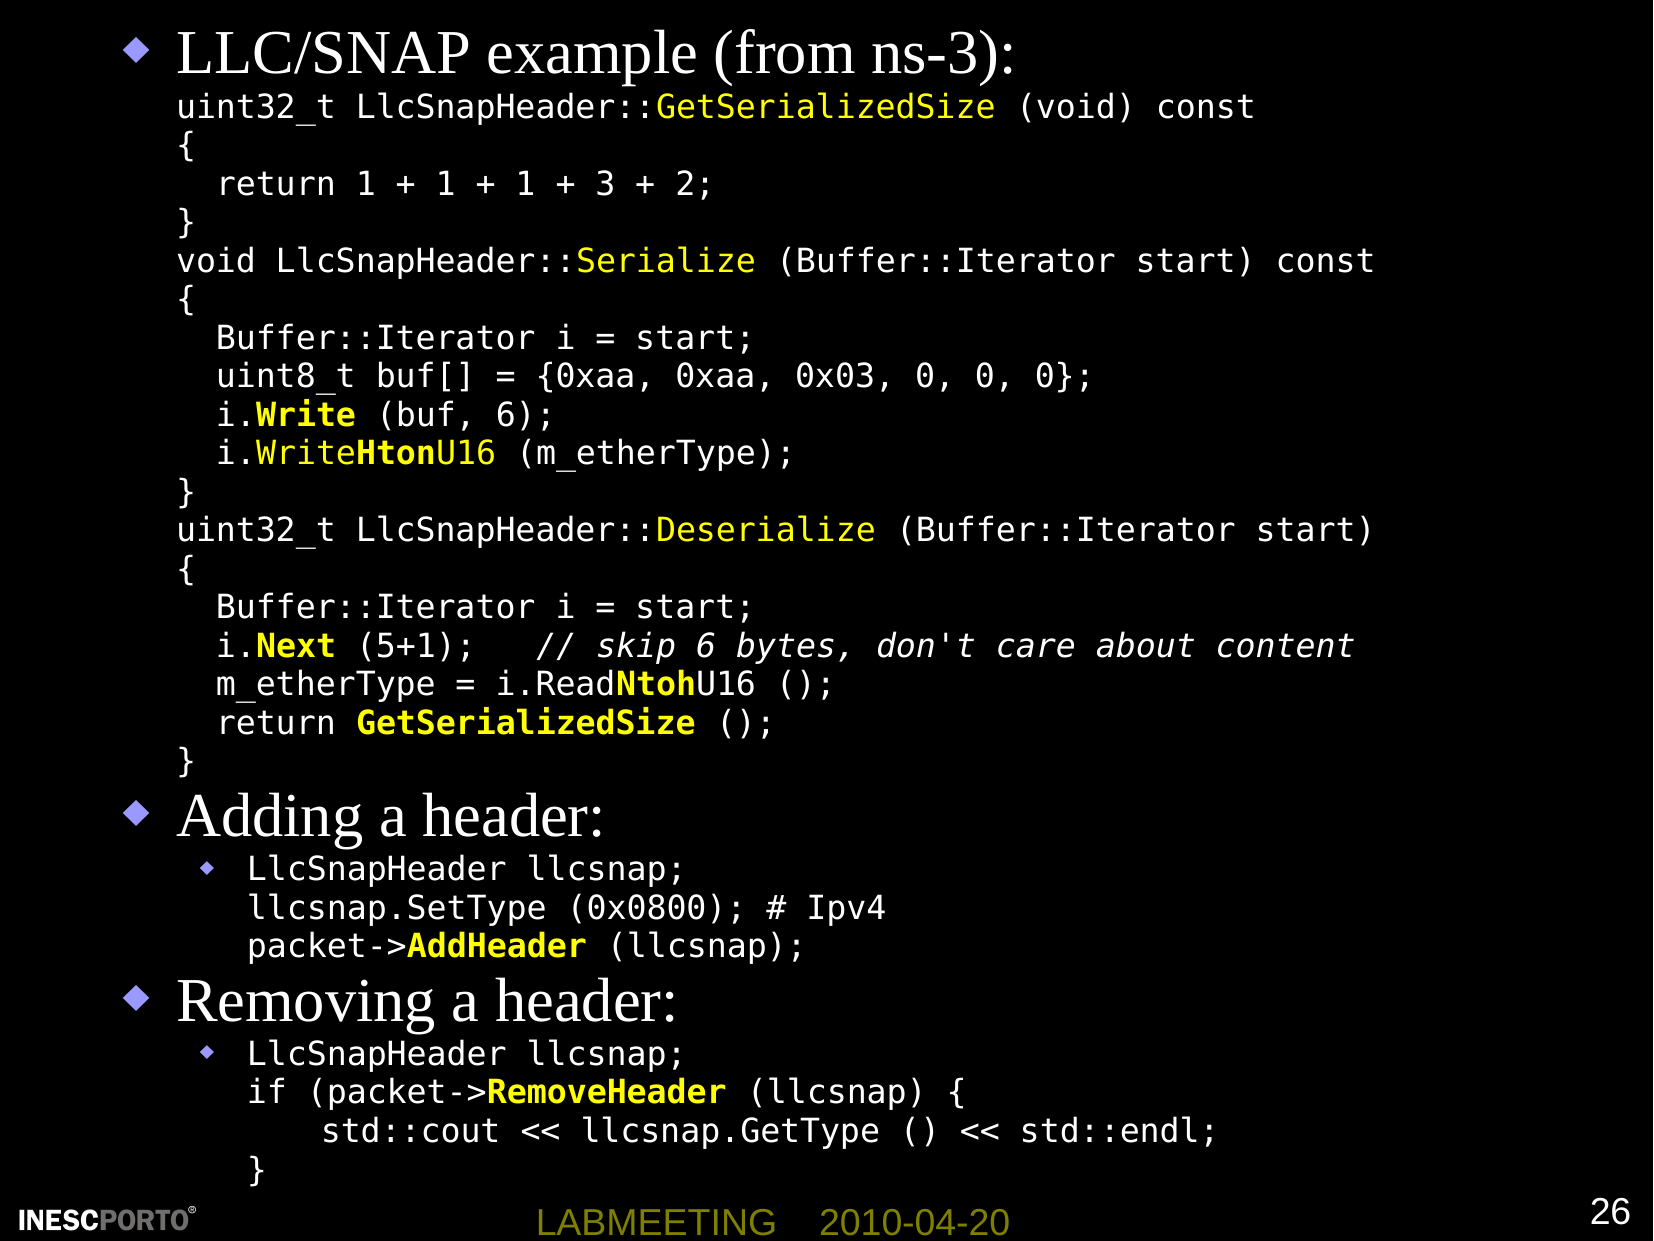

# LLC/SNAP example (from ns-3): uint32_t LlcSnapHeader::GetSerializedSize (void) const { return 1 + 1 + 1 + 3 + 2; } void LlcSnapHeader::Serialize (Buffer::Iterator start) const { Buffer::Iterator i = start; uint8_t buf[] = {0xaa, 0xaa, 0x03, 0, 0, 0}; i.Write (buf, 6); i.WriteHtonU16 (m_etherType); } uint32_t LlcSnapHeader::Deserialize (Buffer::Iterator start) { Buffer::Iterator i = start; i.Next (5+1); // skip 6 bytes, don't care about content m_etherType = i.ReadNtohU16 (); return GetSerializedSize (); }
Adding a header:
LlcSnapHeader llcsnap;
llcsnap.SetType (0x0800); # Ipv4
packet->AddHeader (llcsnap);
Removing a header:
LlcSnapHeader llcsnap;
if (packet->RemoveHeader (llcsnap) {
	std::cout << llcsnap.GetType () << std::endl;
}